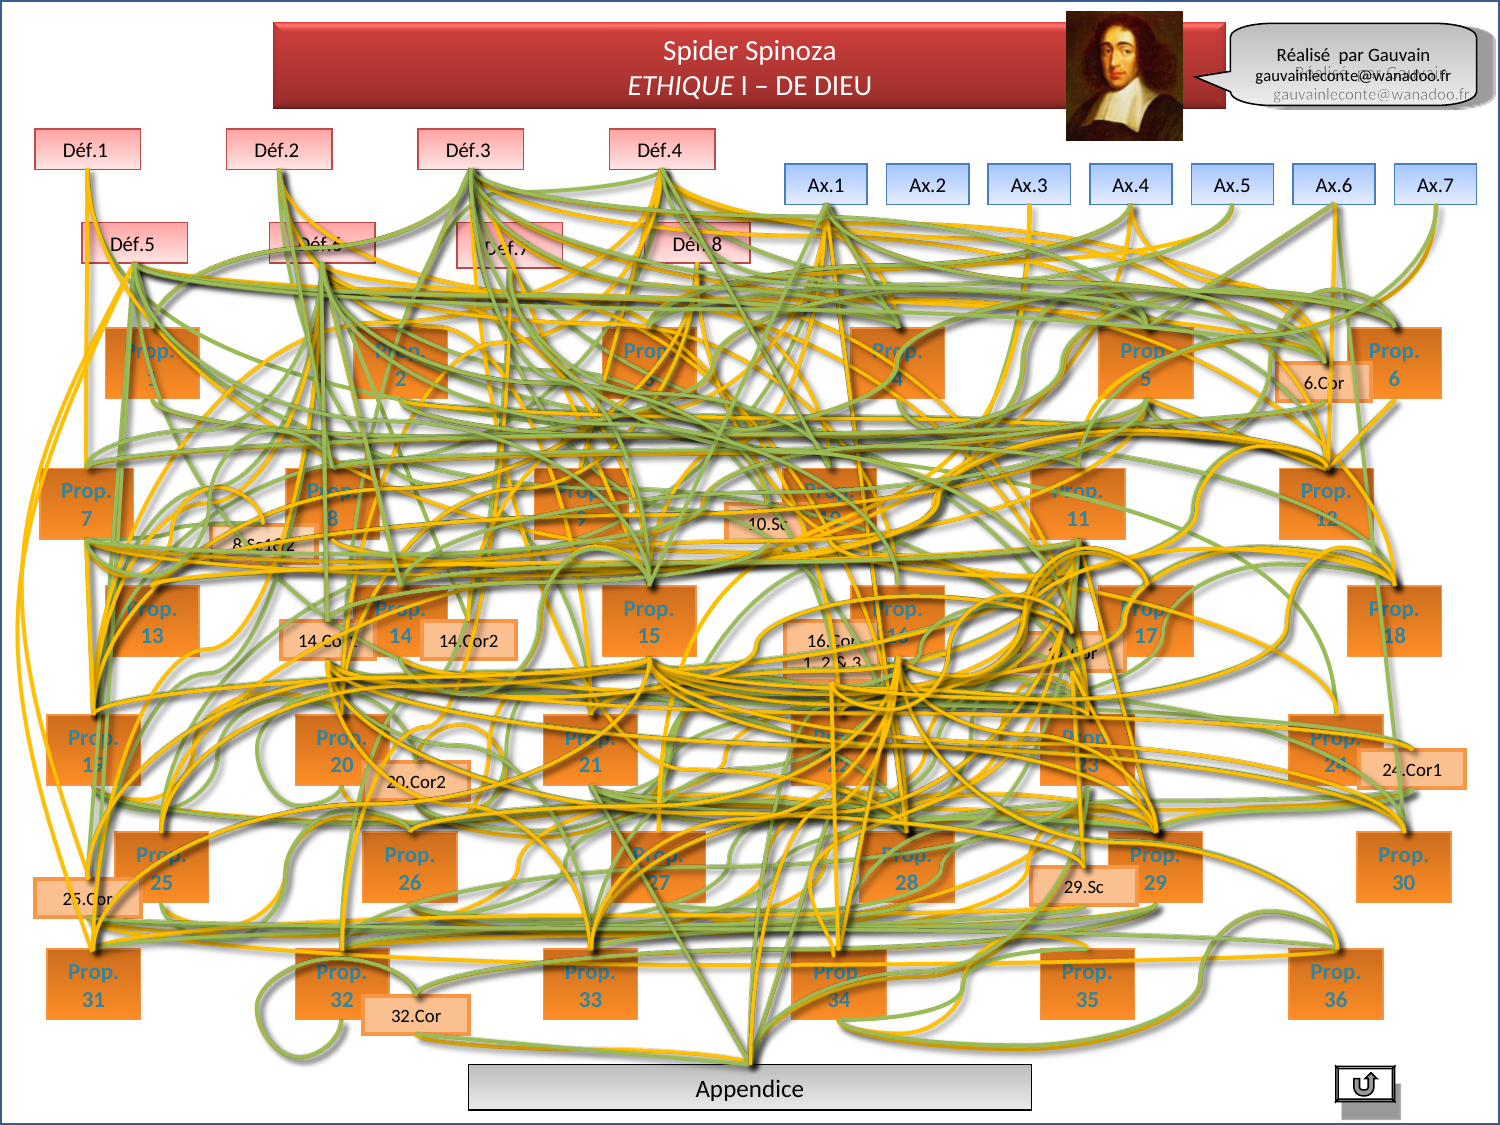

Spider Spinoza
ETHIQUE I – DE DIEU
Réalisé par Gauvain
gauvainleconte@wanadoo.fr
Déf.1
Déf.2
Déf.3
Déf.4
Ax.1
Ax.2
Ax.3
Ax.4
Ax.5
Ax.6
Ax.7
Déf.5
Déf.6
Déf.7
Déf. 8
Prop.
1
Prop.
2
Prop.
3
Prop.
4
Prop.
5
Prop.
6
6.Cor
Prop.
7
Prop.
8
Prop.
9
Prop.
10
Prop.
11
Prop.
12
10.Sc
8.Sc1&2
Prop.
13
Prop.
14
Prop.
15
Prop.
16
Prop.
17
Prop.
18
14.Cor1
14.Cor2
16.Cor 1, 2 & 3
17.Cor
Prop.
19
Prop.
20
Prop.
21
Prop.
22
Prop.
23
Prop.
24
24.Cor1
20.Cor2
Prop.
25
Prop.
26
Prop.
27
Prop.
28
Prop.
29
Prop.
30
29.Sc
25.Cor
Prop.
31
Prop.
32
Prop.
33
Prop.
34
Prop.
35
Prop.
36
32.Cor
Appendice